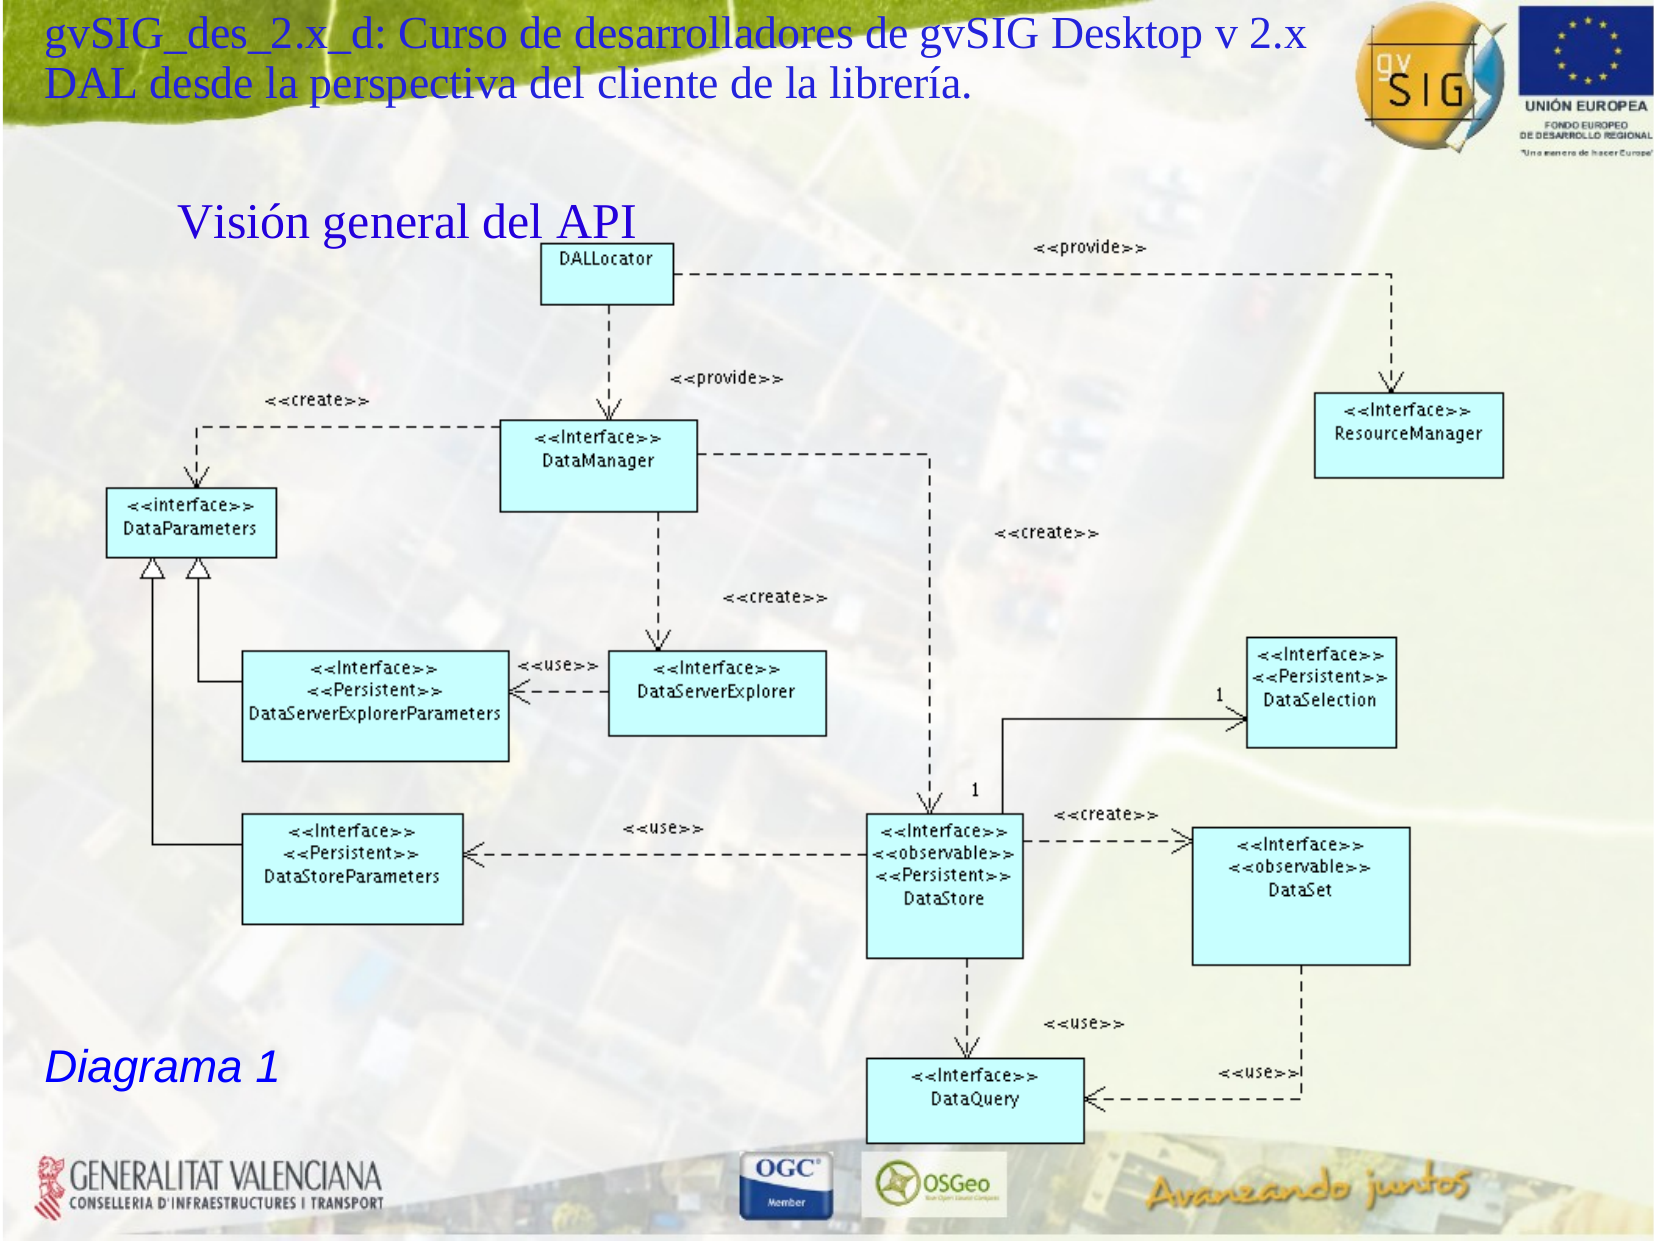

# Visión general del API
Diagrama 1